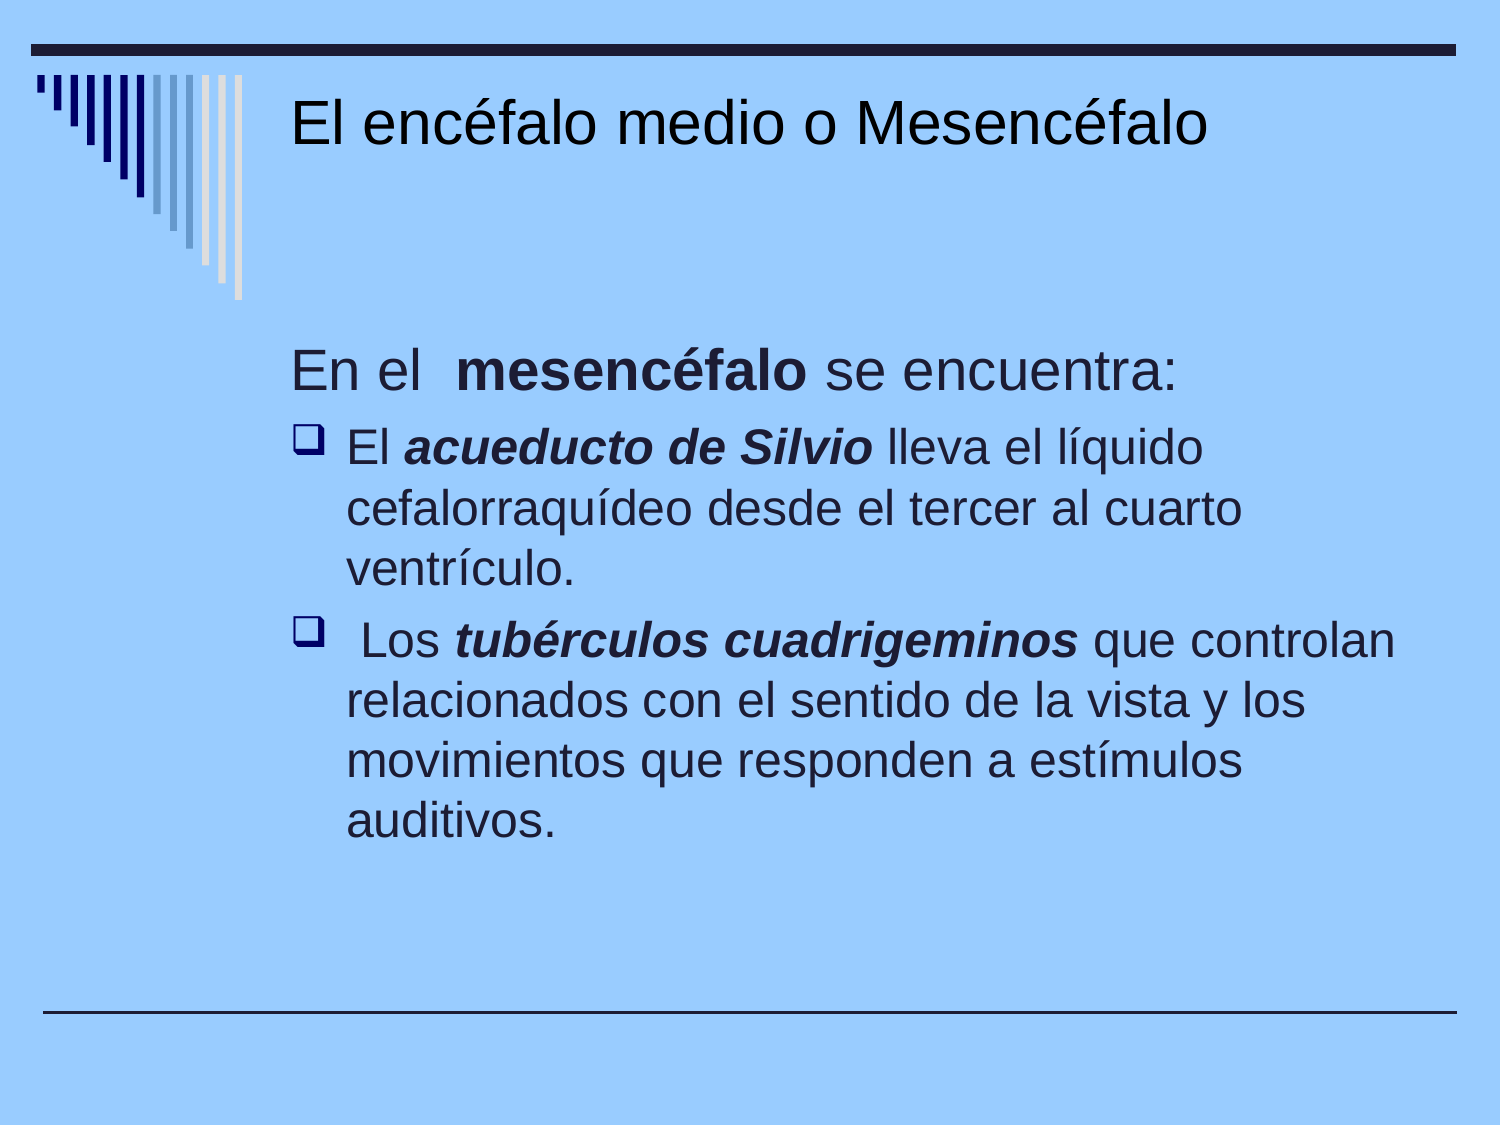

# El encéfalo medio o Mesencéfalo
En el mesencéfalo se encuentra:
El acueducto de Silvio lleva el líquido cefalorraquídeo desde el tercer al cuarto ventrículo.
 Los tubérculos cuadrigeminos que controlan relacionados con el sentido de la vista y los movimientos que responden a estímulos auditivos.